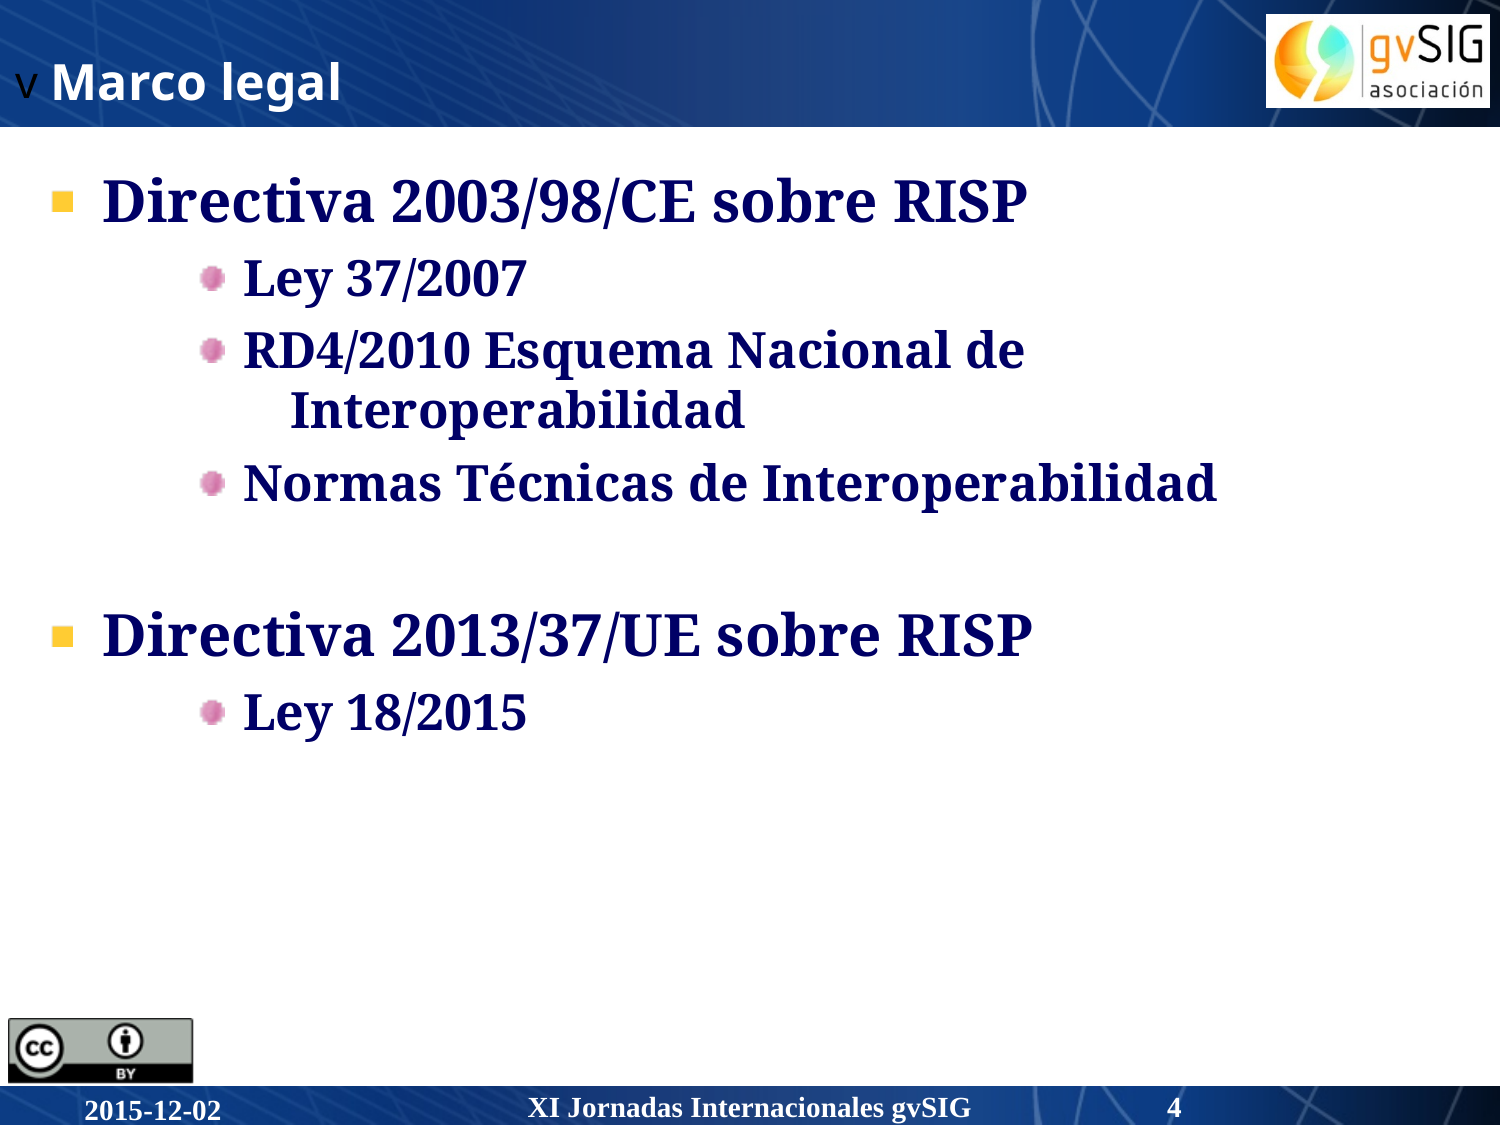

# Marco legal
Directiva 2003/98/CE sobre RISP
Ley 37/2007
RD4/2010 Esquema Nacional de Interoperabilidad
Normas Técnicas de Interoperabilidad
Directiva 2013/37/UE sobre RISP
Ley 18/2015